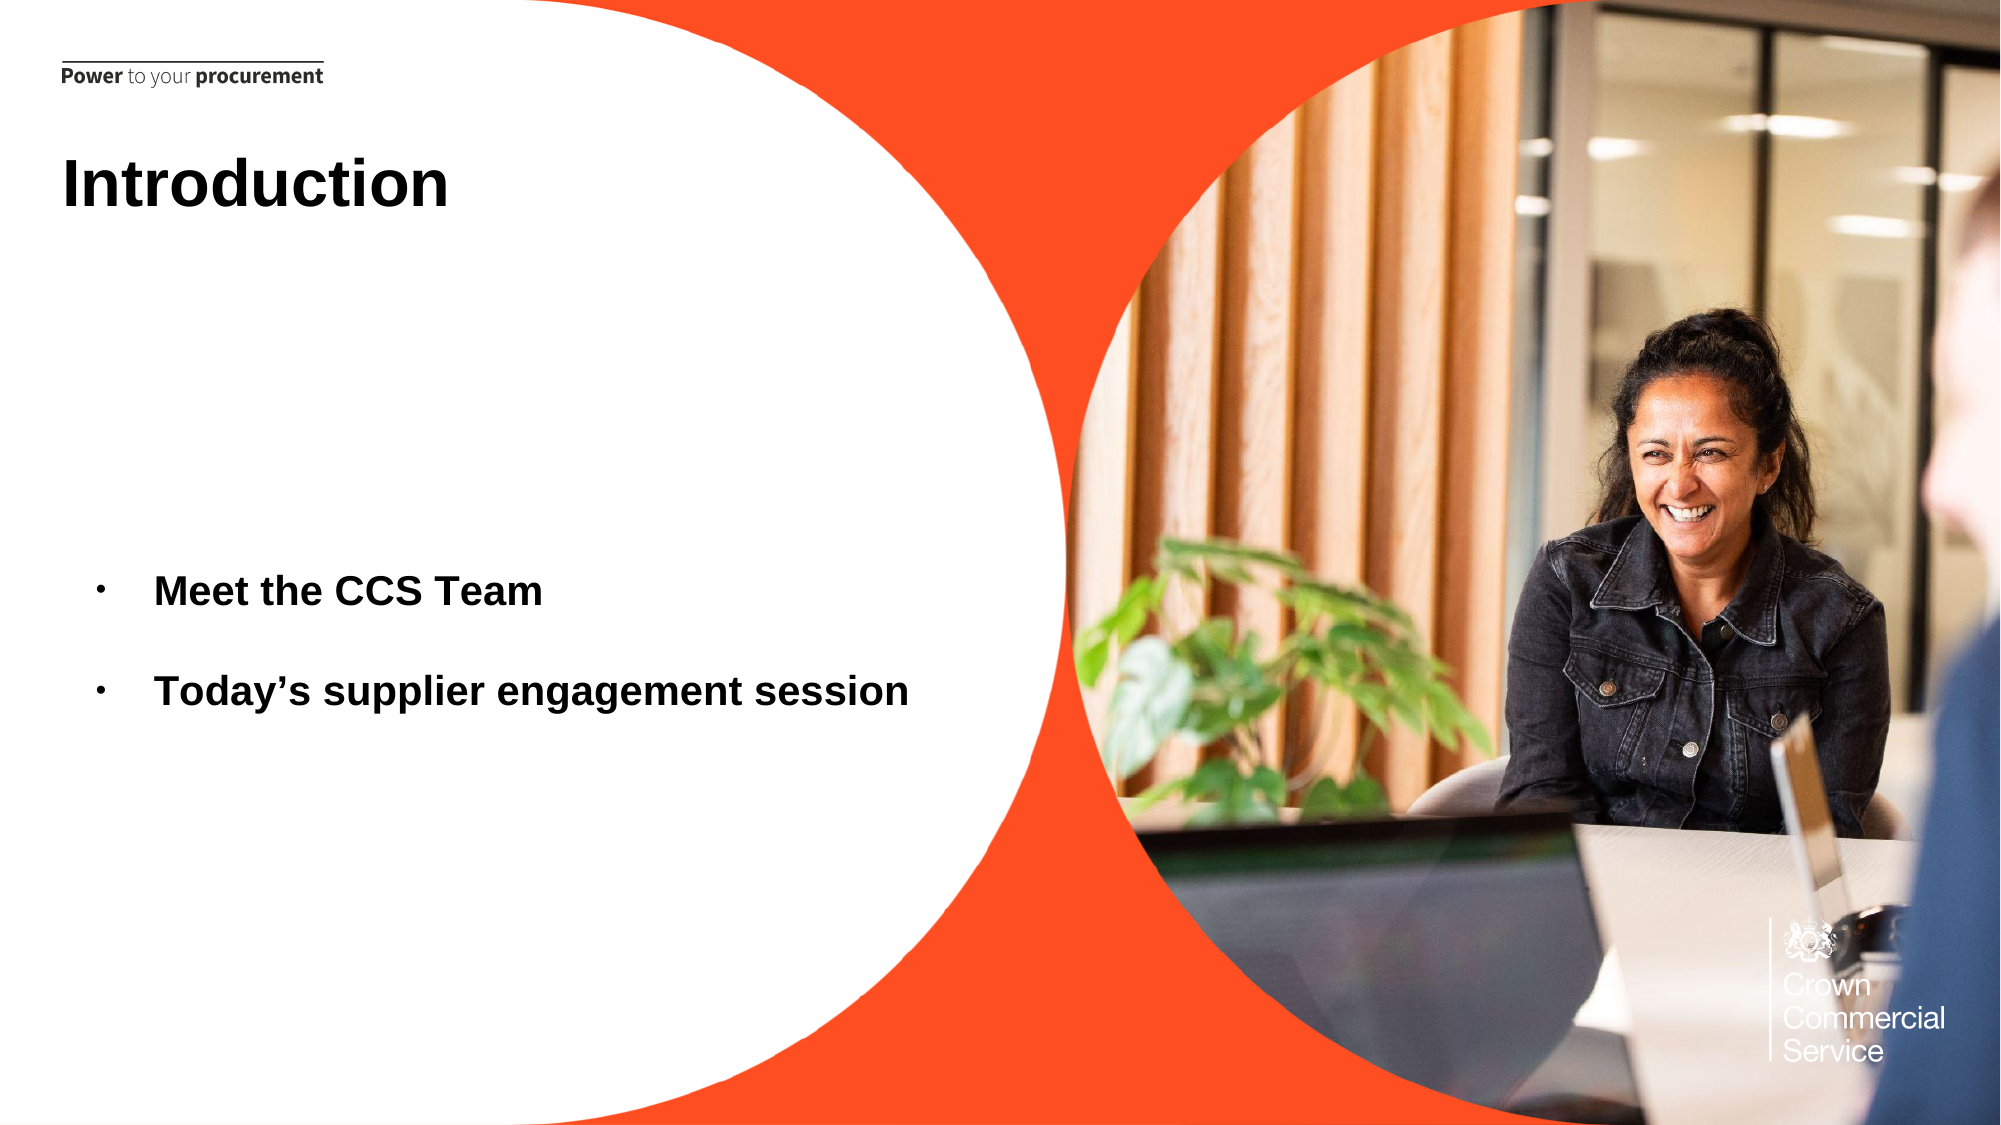

# Agenda
Introduction
Meet the CCS Team
Today’s supplier engagement session